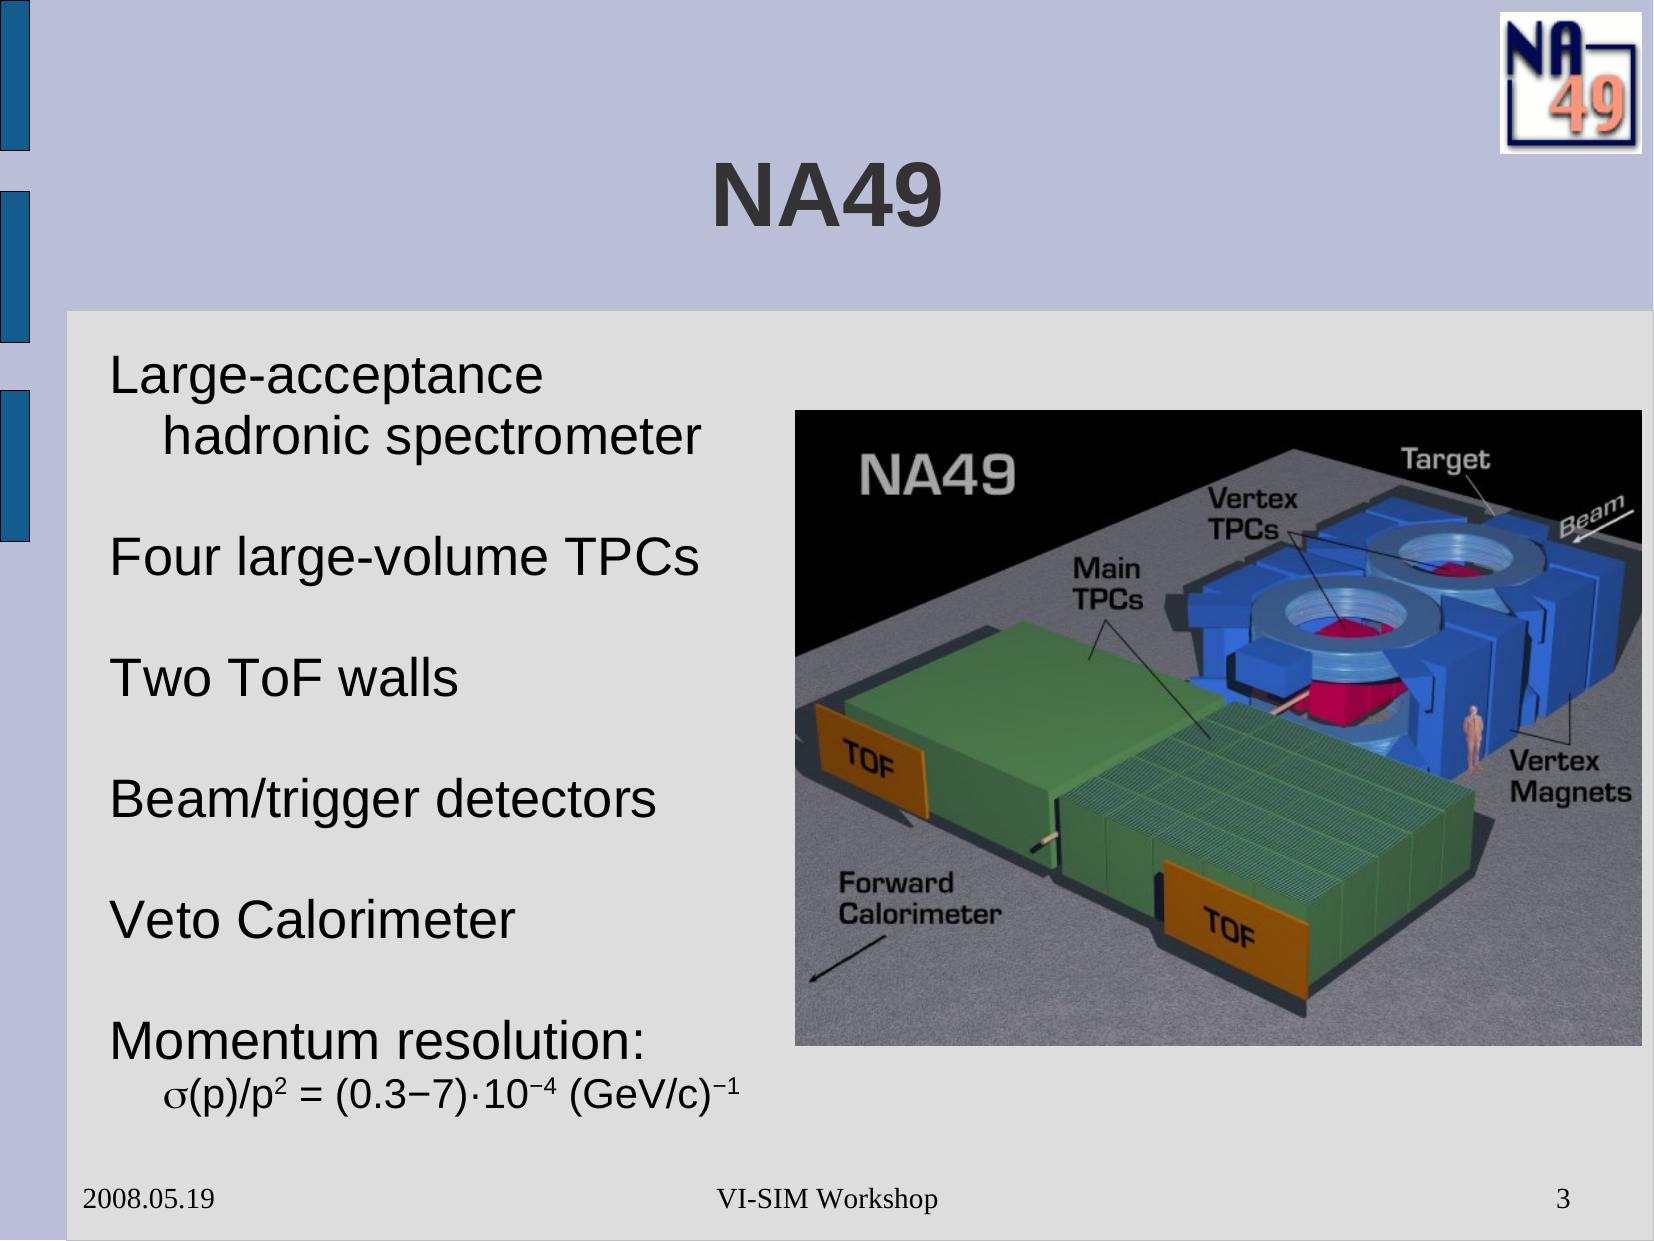

# NA49
Large-acceptance hadronic spectrometer
Four large-volume TPCs
Two ToF walls
Beam/trigger detectors
Veto Calorimeter
Momentum resolution: s(p)/p2 = (0.3−7)·10−4 (GeV/c)−1
2008.05.19
VI-SIM Workshop
3